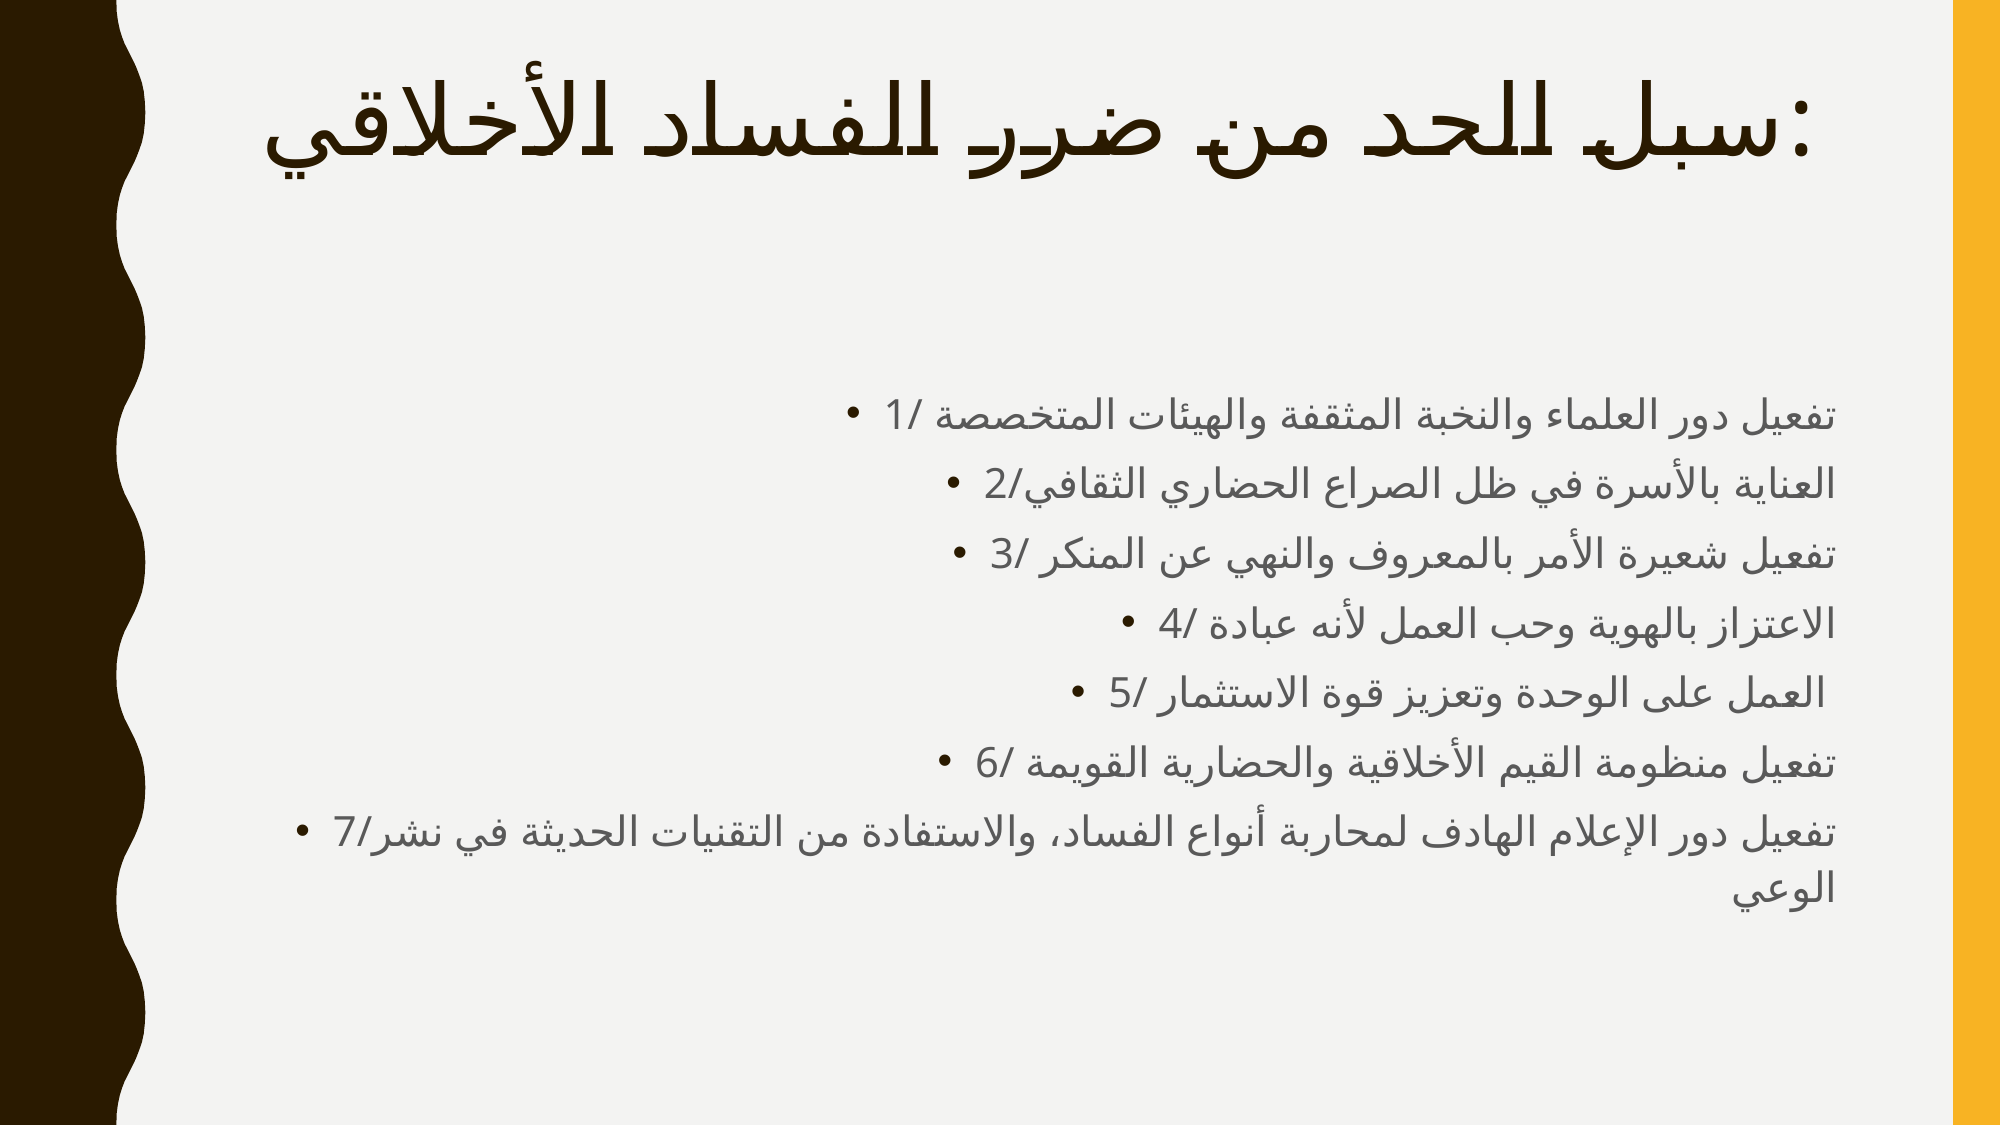

# سبل الحد من ضرر الفساد الأخلاقي:
1/ تفعيل دور العلماء والنخبة المثقفة والهيئات المتخصصة
2/العناية بالأسرة في ظل الصراع الحضاري الثقافي
3/ تفعيل شعيرة الأمر بالمعروف والنهي عن المنكر
4/ الاعتزاز بالهوية وحب العمل لأنه عبادة
5/ العمل على الوحدة وتعزيز قوة الاستثمار
6/ تفعيل منظومة القيم الأخلاقية والحضارية القويمة
7/تفعيل دور الإعلام الهادف لمحاربة أنواع الفساد، والاستفادة من التقنيات الحديثة في نشر الوعي